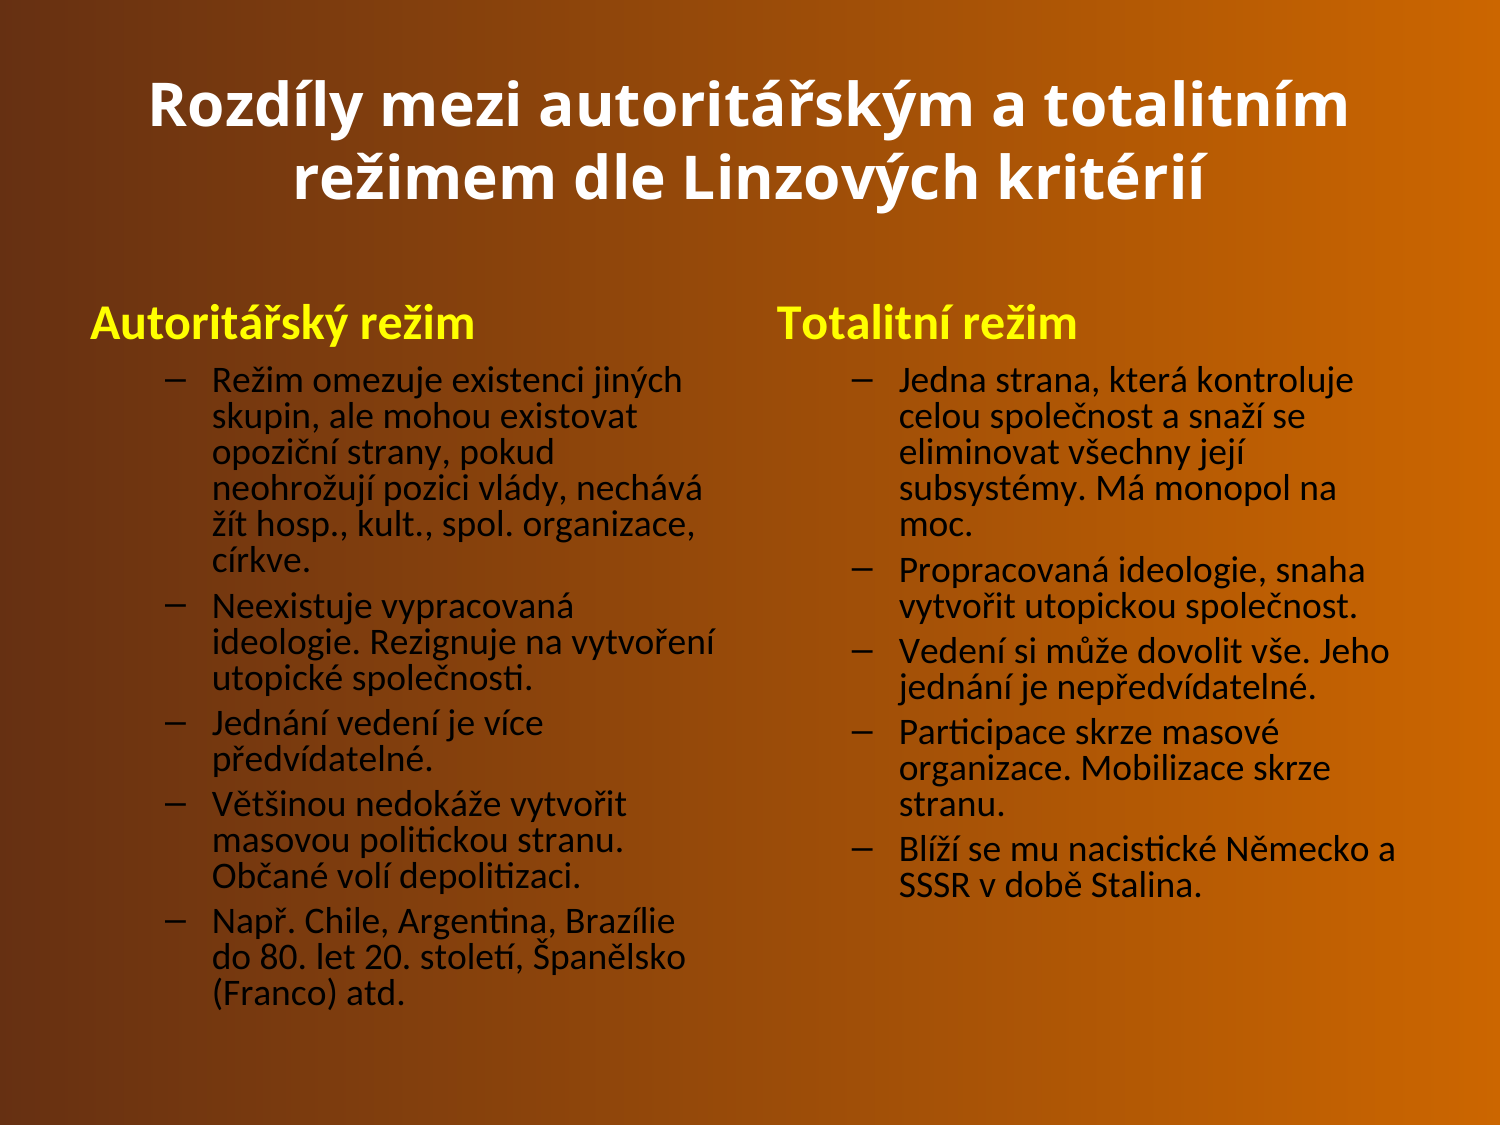

# Rozdíly mezi autoritářským a totalitním režimem dle Linzových kritérií
Autoritářský režim
Totalitní režim
Režim omezuje existenci jiných skupin, ale mohou existovat opoziční strany, pokud neohrožují pozici vlády, nechává žít hosp., kult., spol. organizace, církve.
Neexistuje vypracovaná ideologie. Rezignuje na vytvoření utopické společnosti.
Jednání vedení je více předvídatelné.
Většinou nedokáže vytvořit masovou politickou stranu. Občané volí depolitizaci.
Např. Chile, Argentina, Brazílie do 80. let 20. století, Španělsko (Franco) atd.
Jedna strana, která kontroluje celou společnost a snaží se eliminovat všechny její subsystémy. Má monopol na moc.
Propracovaná ideologie, snaha vytvořit utopickou společnost.
Vedení si může dovolit vše. Jeho jednání je nepředvídatelné.
Participace skrze masové organizace. Mobilizace skrze stranu.
Blíží se mu nacistické Německo a SSSR v době Stalina.